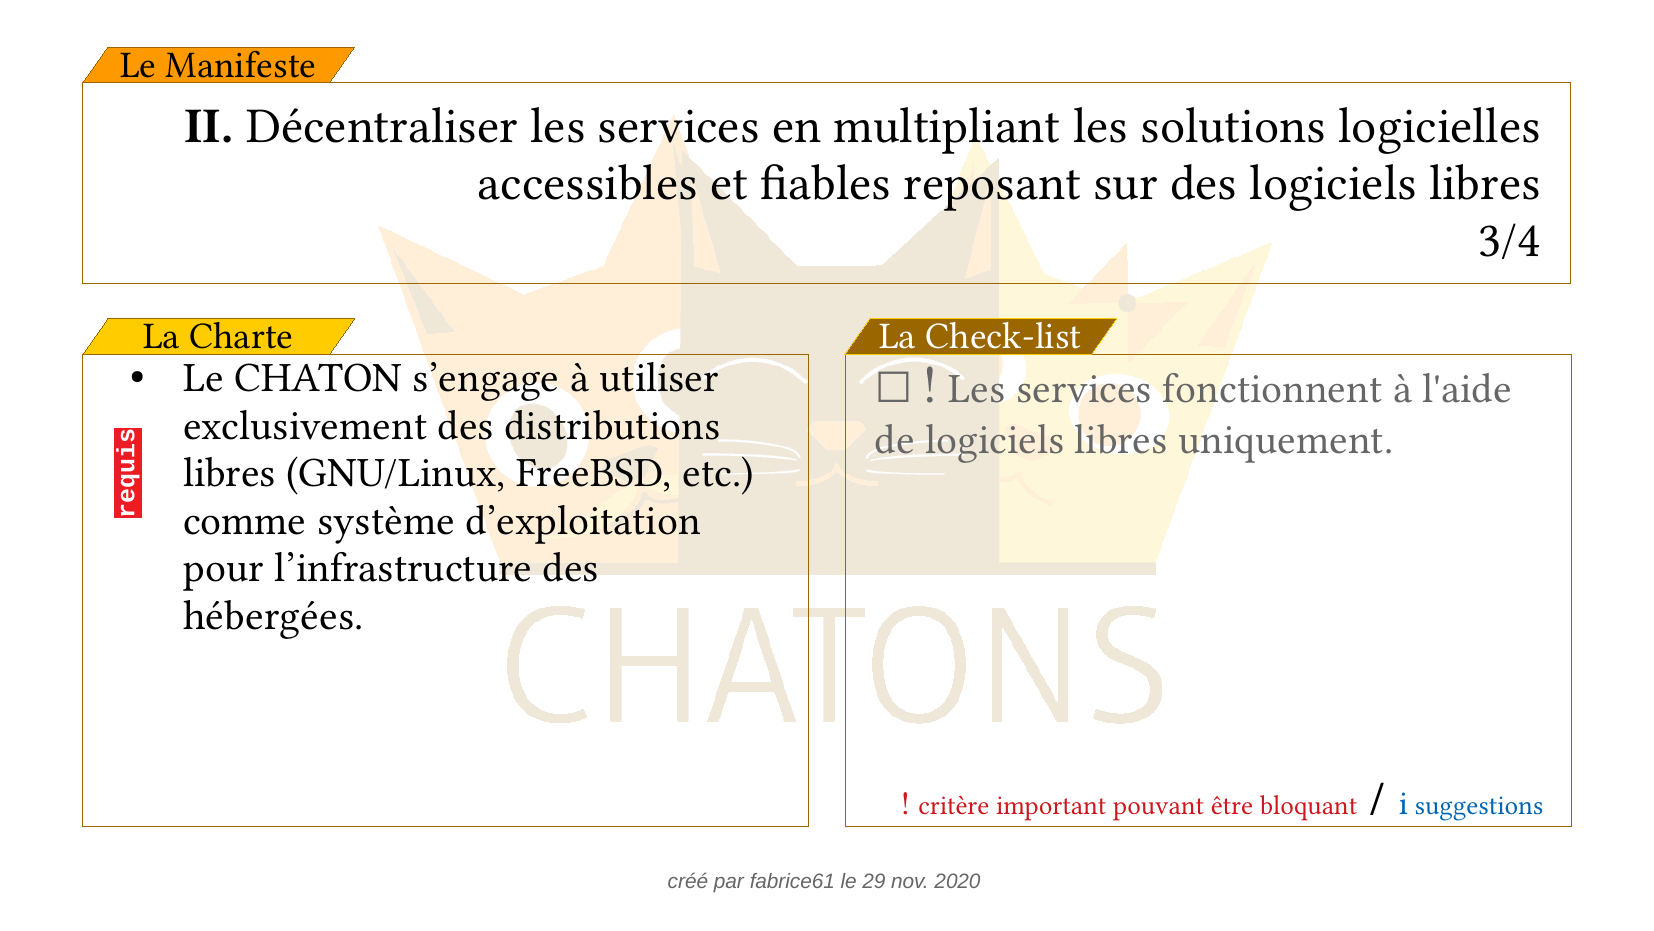

Le Manifeste
# II. Décentraliser les services en multipliant les solutions logicielles accessibles et fiables reposant sur des logiciels libres 3/4
La Charte
La Check-list
Le CHATON s’engage à utiliser exclusivement des distributions libres (GNU/Linux, FreeBSD, etc.) comme système d’exploitation pour l’infrastructure des hébergées.
☐ ! Les services fonctionnent à l'aide de logiciels libres uniquement.
requis